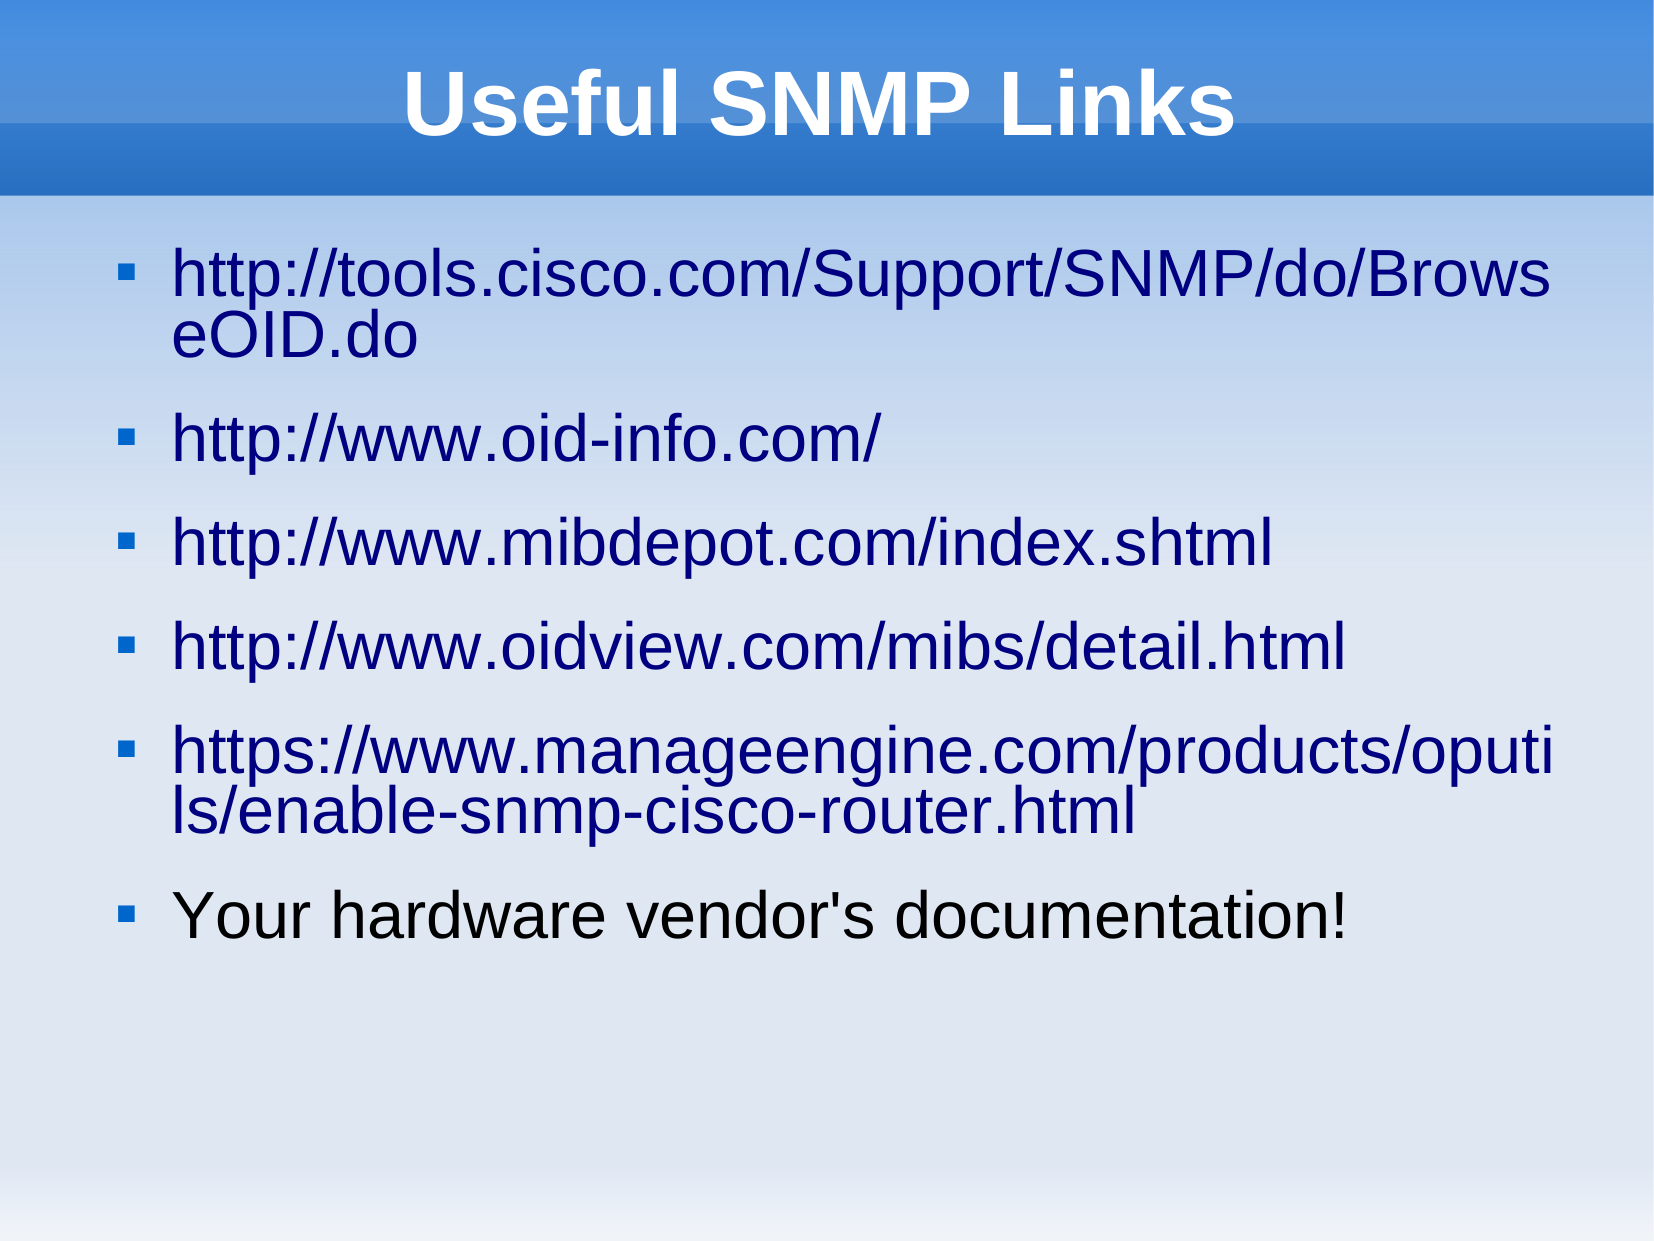

# Useful SNMP Links
http://tools.cisco.com/Support/SNMP/do/BrowseOID.do
http://www.oid-info.com/
http://www.mibdepot.com/index.shtml
http://www.oidview.com/mibs/detail.html
https://www.manageengine.com/products/oputils/enable-snmp-cisco-router.html
Your hardware vendor's documentation!